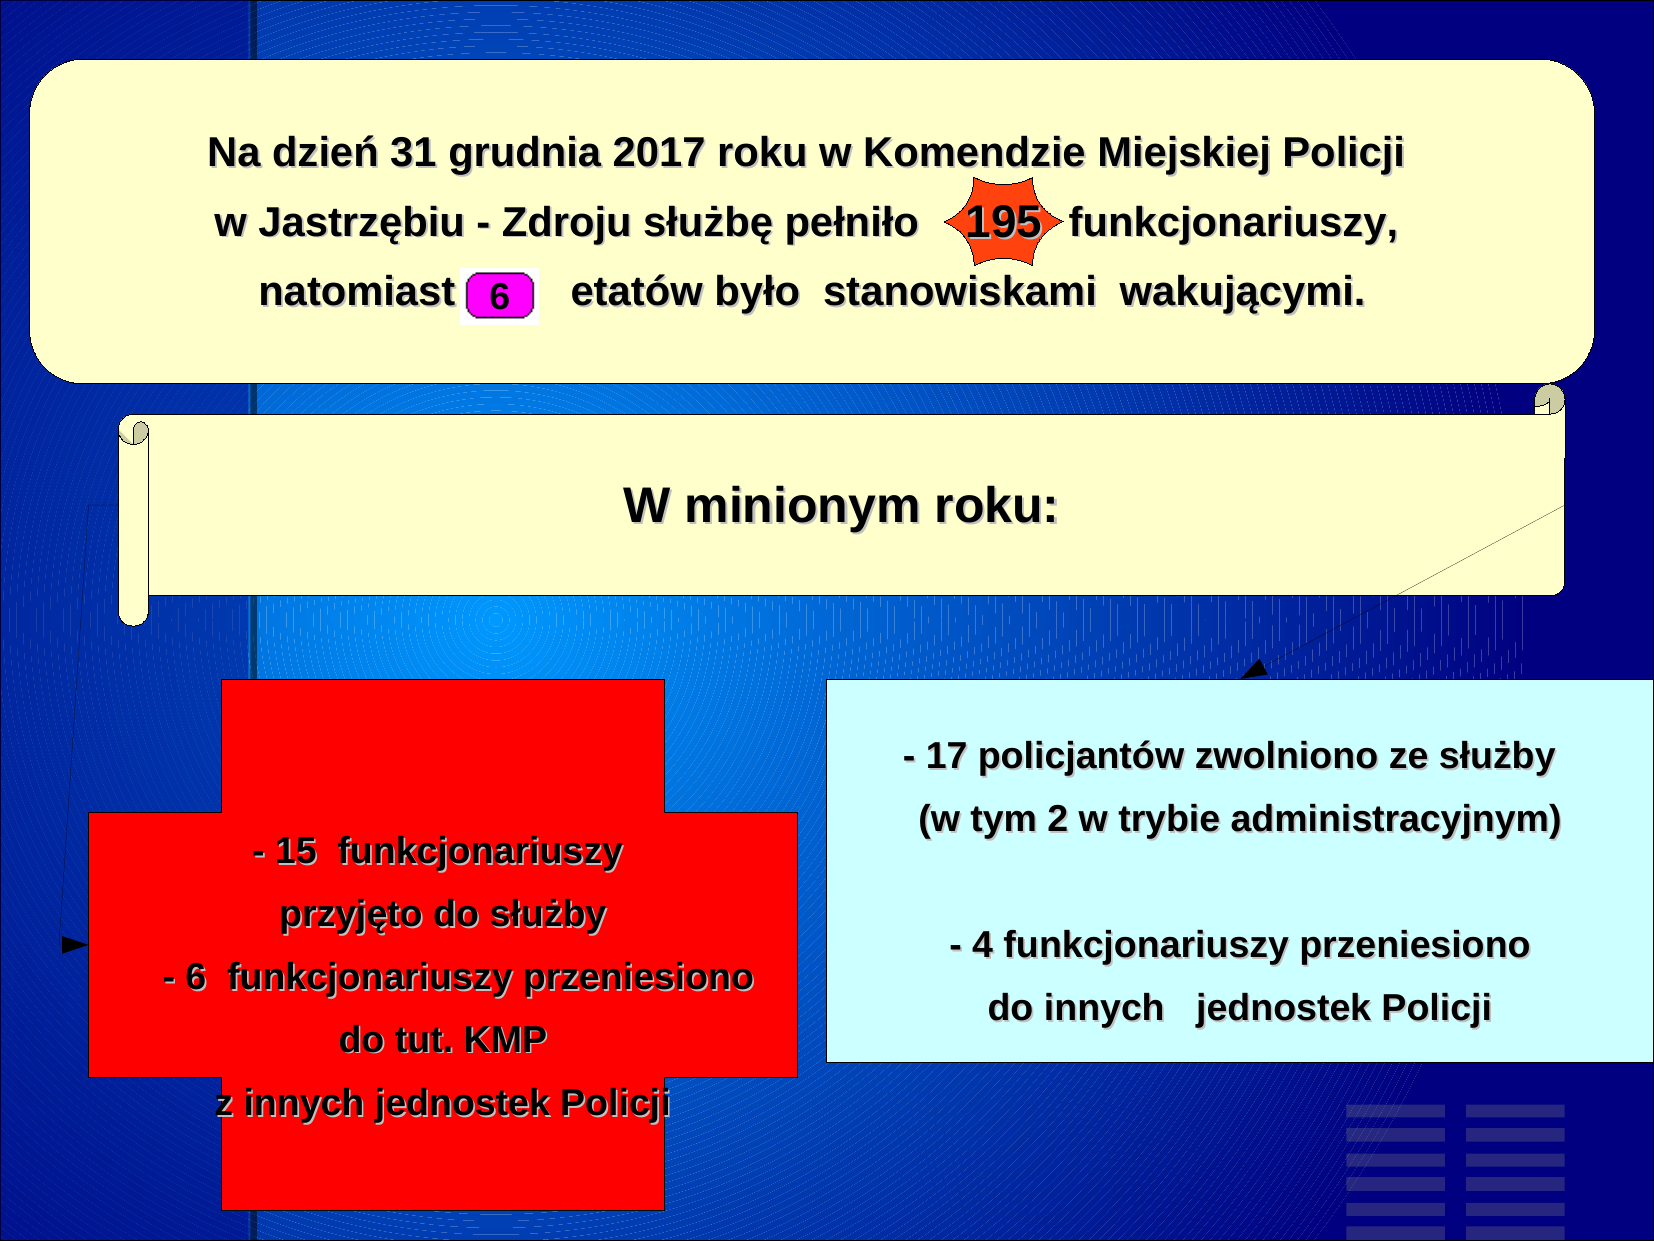

Na dzień 31 grudnia 2017 roku w Komendzie Miejskiej Policji
w Jastrzębiu - Zdroju służbę pełniło funkcjonariuszy,
natomiast etatów było stanowiskami wakującymi.
195
6
W minionym roku:
- 15 funkcjonariuszy
przyjęto do służby
 - 6 funkcjonariuszy przeniesiono
do tut. KMP
z innych jednostek Policji
- 17 policjantów zwolniono ze służby
(w tym 2 w trybie administracyjnym)
- 4 funkcjonariuszy przeniesiono
do innych jednostek Policji